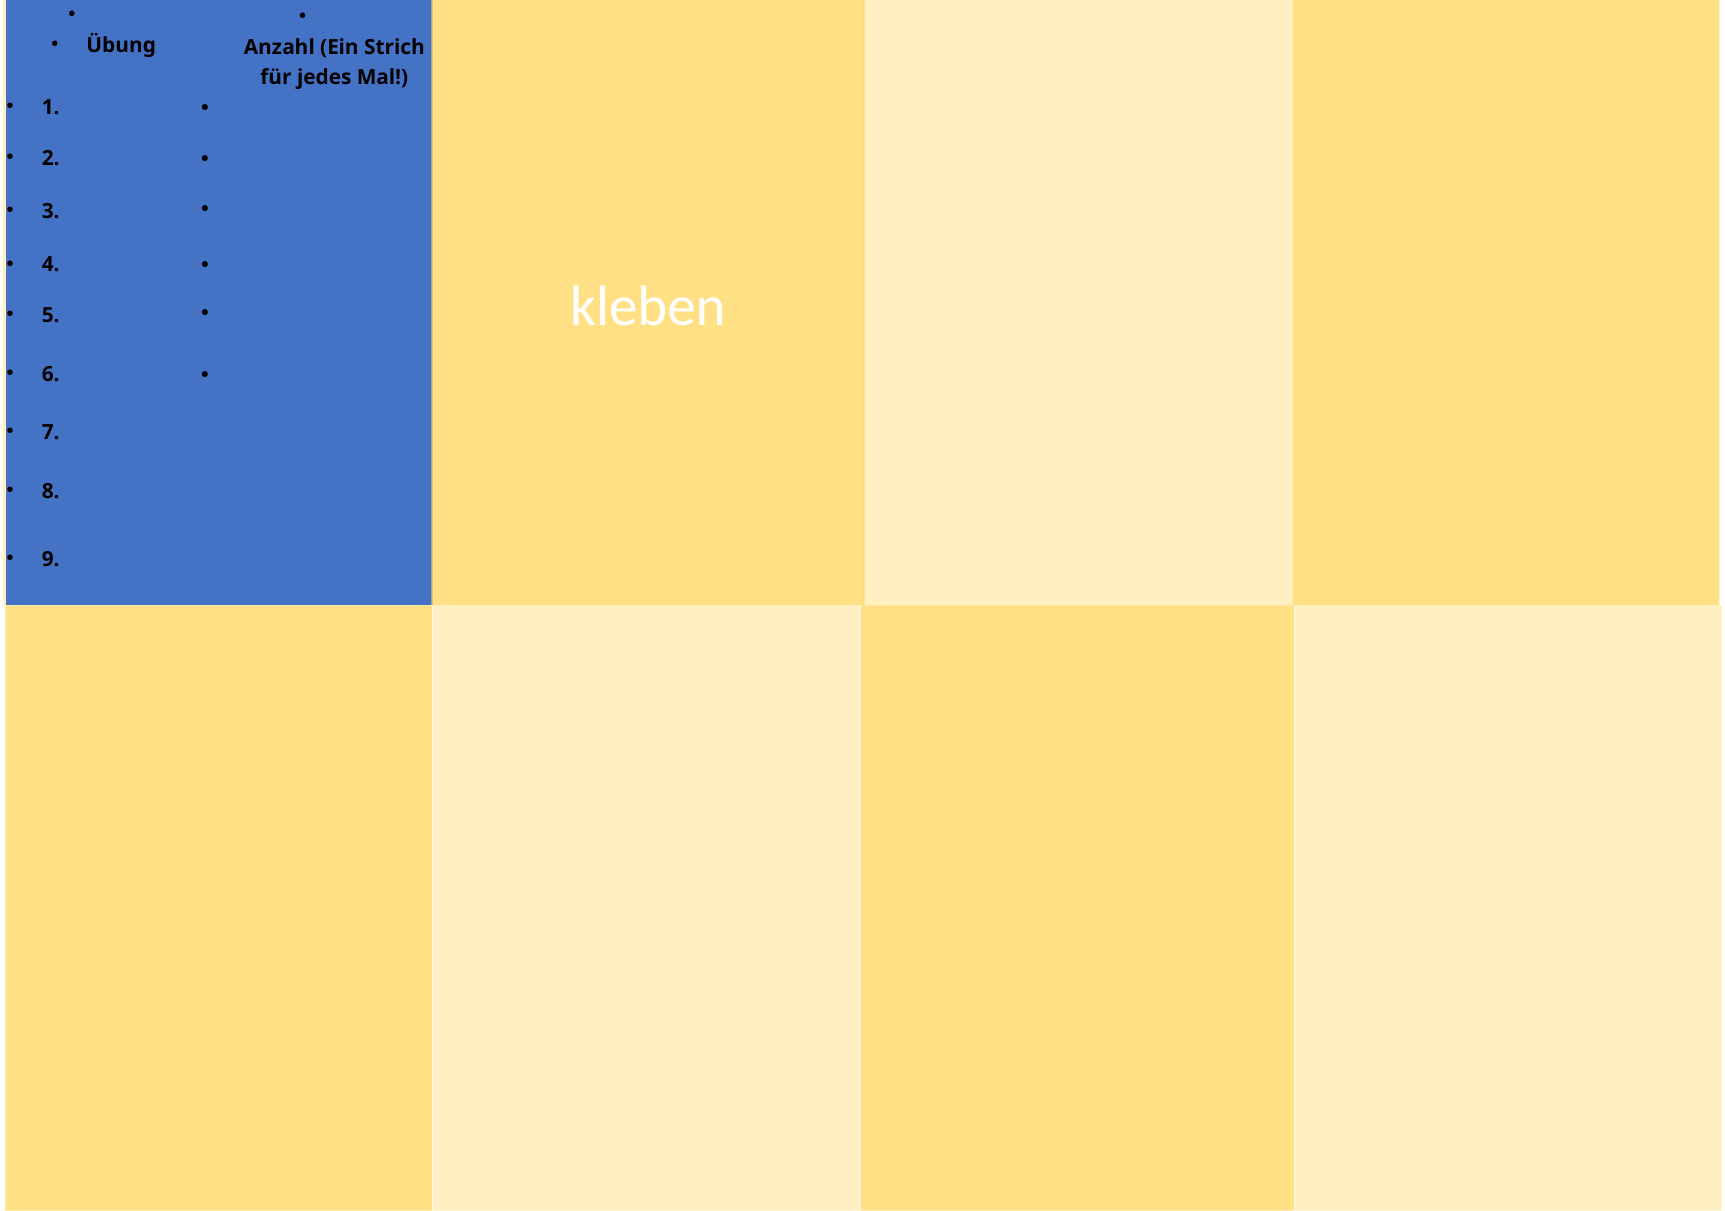

| Übung | Anzahl (Ein Strich für jedes Mal!) |
| --- | --- |
| 1. | |
| 2. | |
| 3. | |
| 4. | |
| 5. | |
| 6. | |
| 7. | |
| 8. | |
| 9. | |
kleben